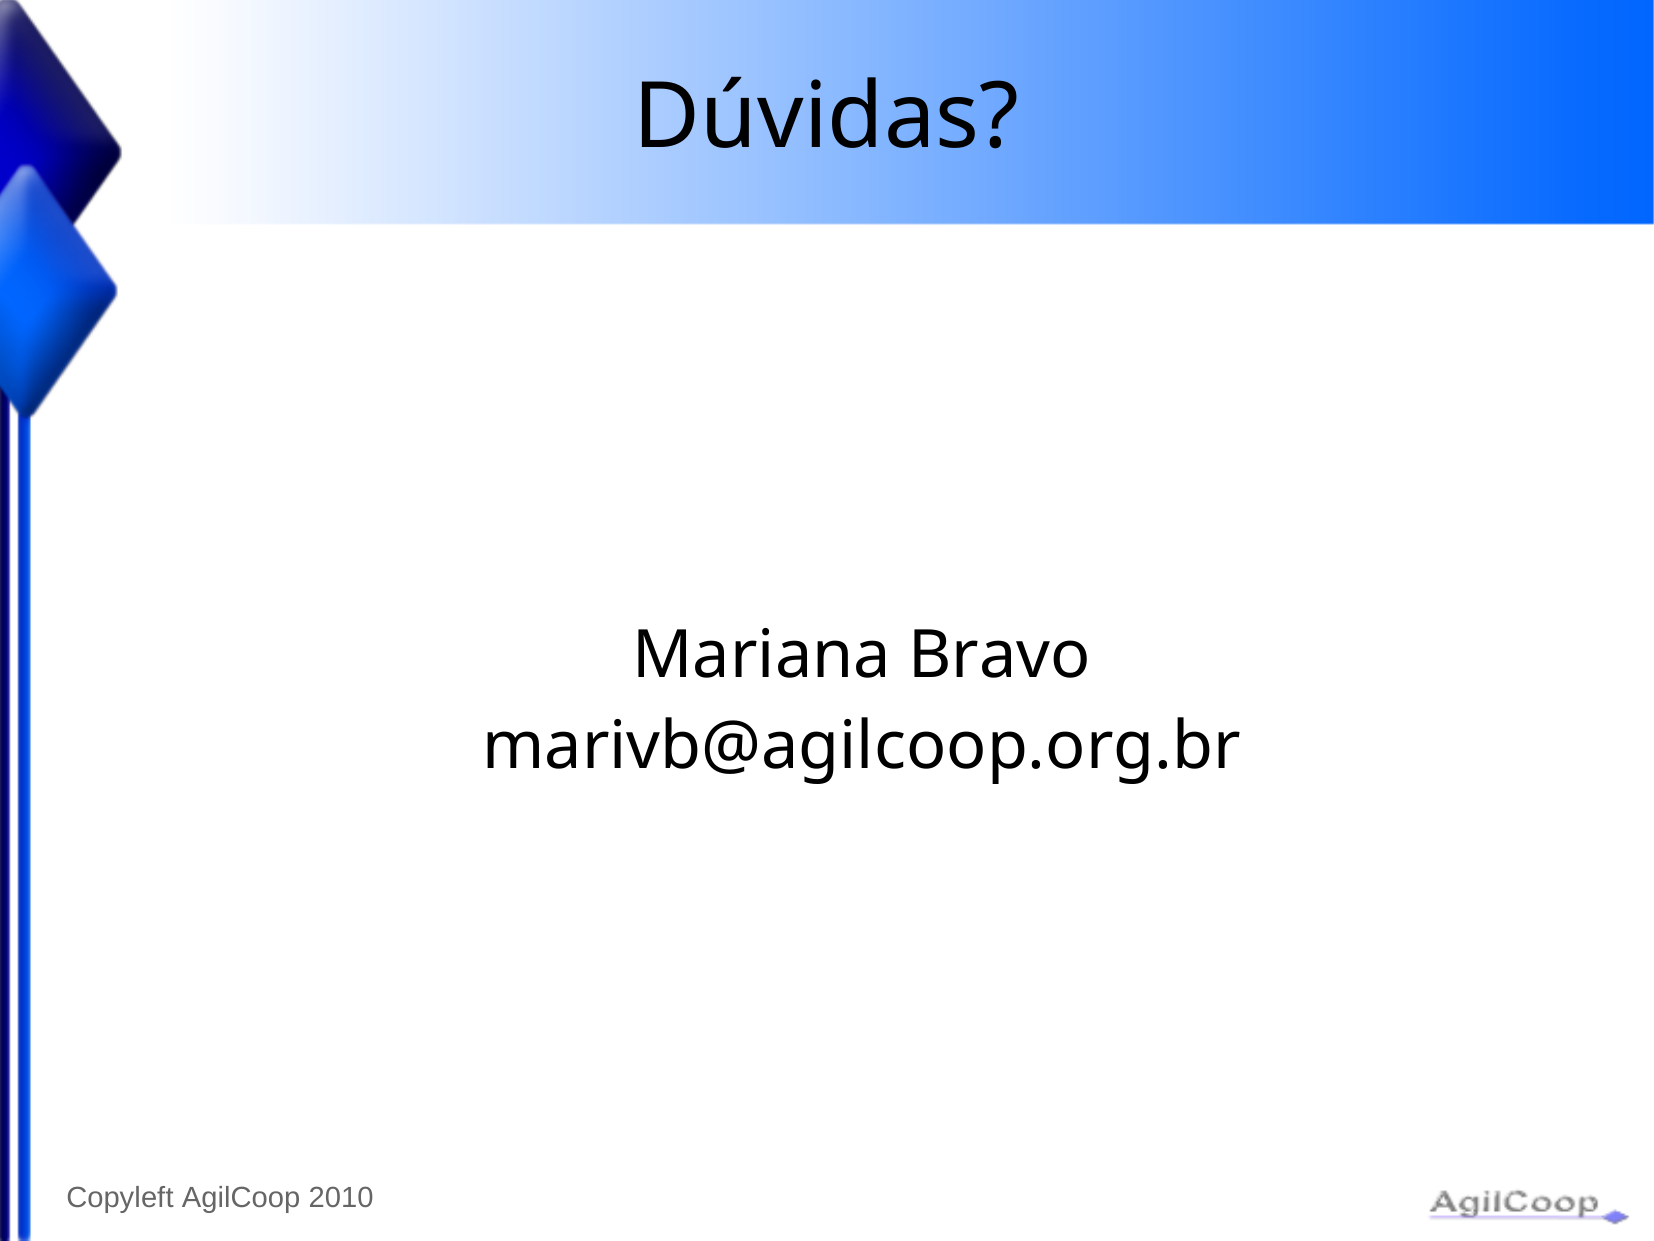

# Dúvidas?
Mariana Bravo
marivb@agilcoop.org.br
Copyleft AgilCoop 2010